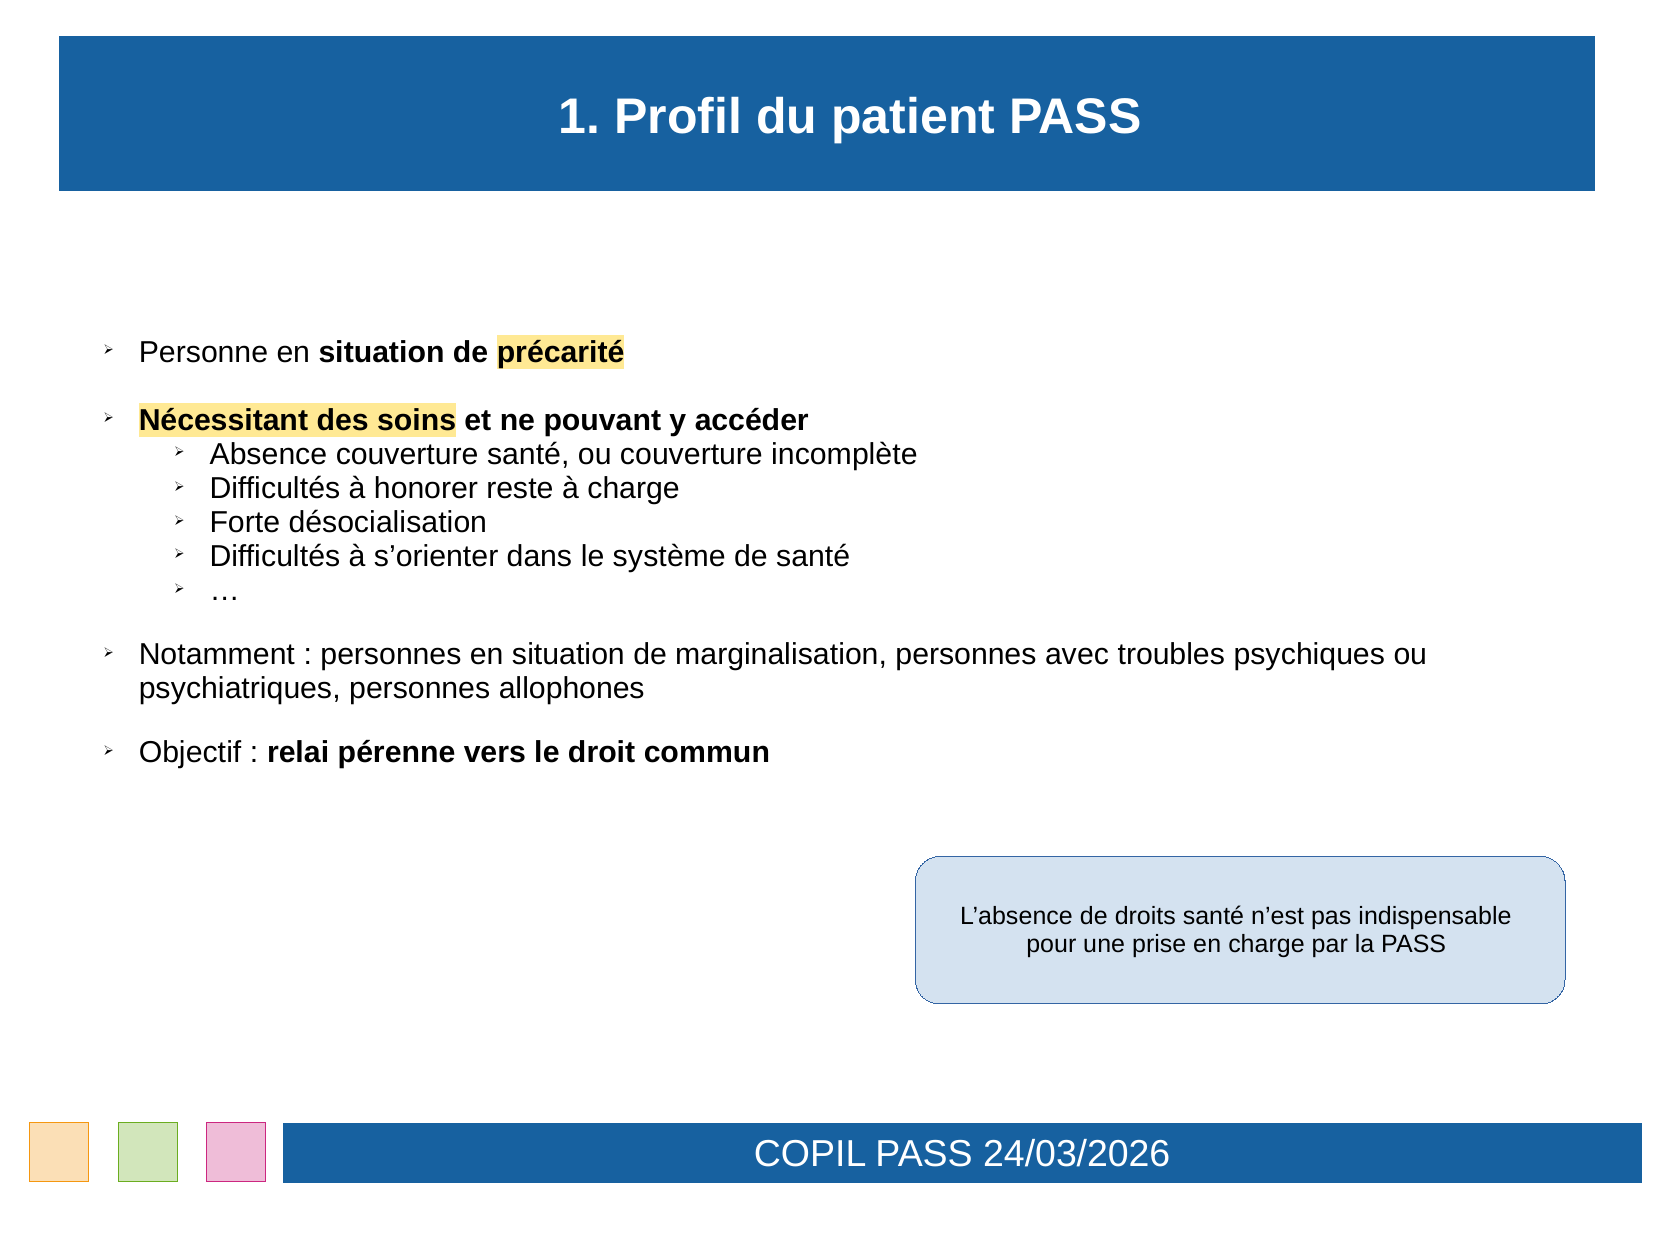

# 1. Profil du patient PASS
Personne en situation de précarité
Nécessitant des soins et ne pouvant y accéder
Absence couverture santé, ou couverture incomplète
Difficultés à honorer reste à charge
Forte désocialisation
Difficultés à s’orienter dans le système de santé
…
Notamment : personnes en situation de marginalisation, personnes avec troubles psychiques ou psychiatriques, personnes allophones
Objectif : relai pérenne vers le droit commun
L’absence de droits santé n’est pas indispensable
pour une prise en charge par la PASS
COPIL PASS 24/03/2026